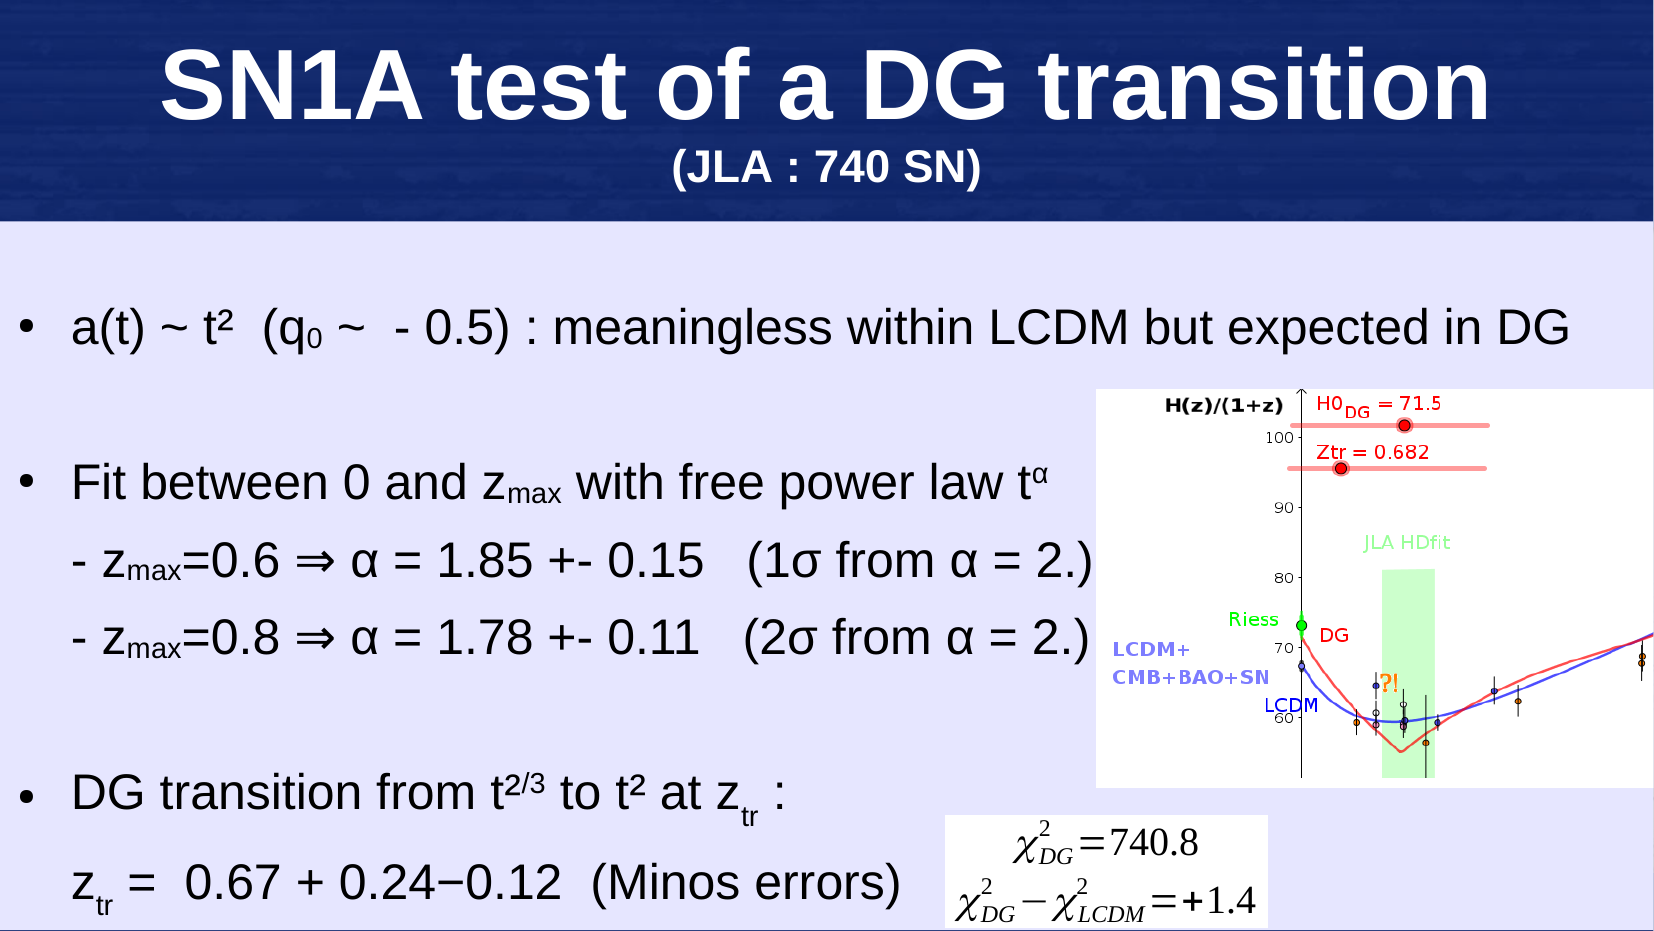

# SN1A test of a DG transition (JLA : 740 SN)
a(t) ~ t² (q0 ~ - 0.5) : meaningless within LCDM but expected in DG
Fit between 0 and zmax with free power law tα
- zmax=0.6 ⇒ α = 1.85 +- 0.15 (1σ from α = 2.)
- zmax=0.8 ⇒ α = 1.78 +- 0.11 (2σ from α = 2.)
DG transition from t²/3 to t² at ztr :
ztr = 0.67 + 0.24−0.12 (Minos errors)